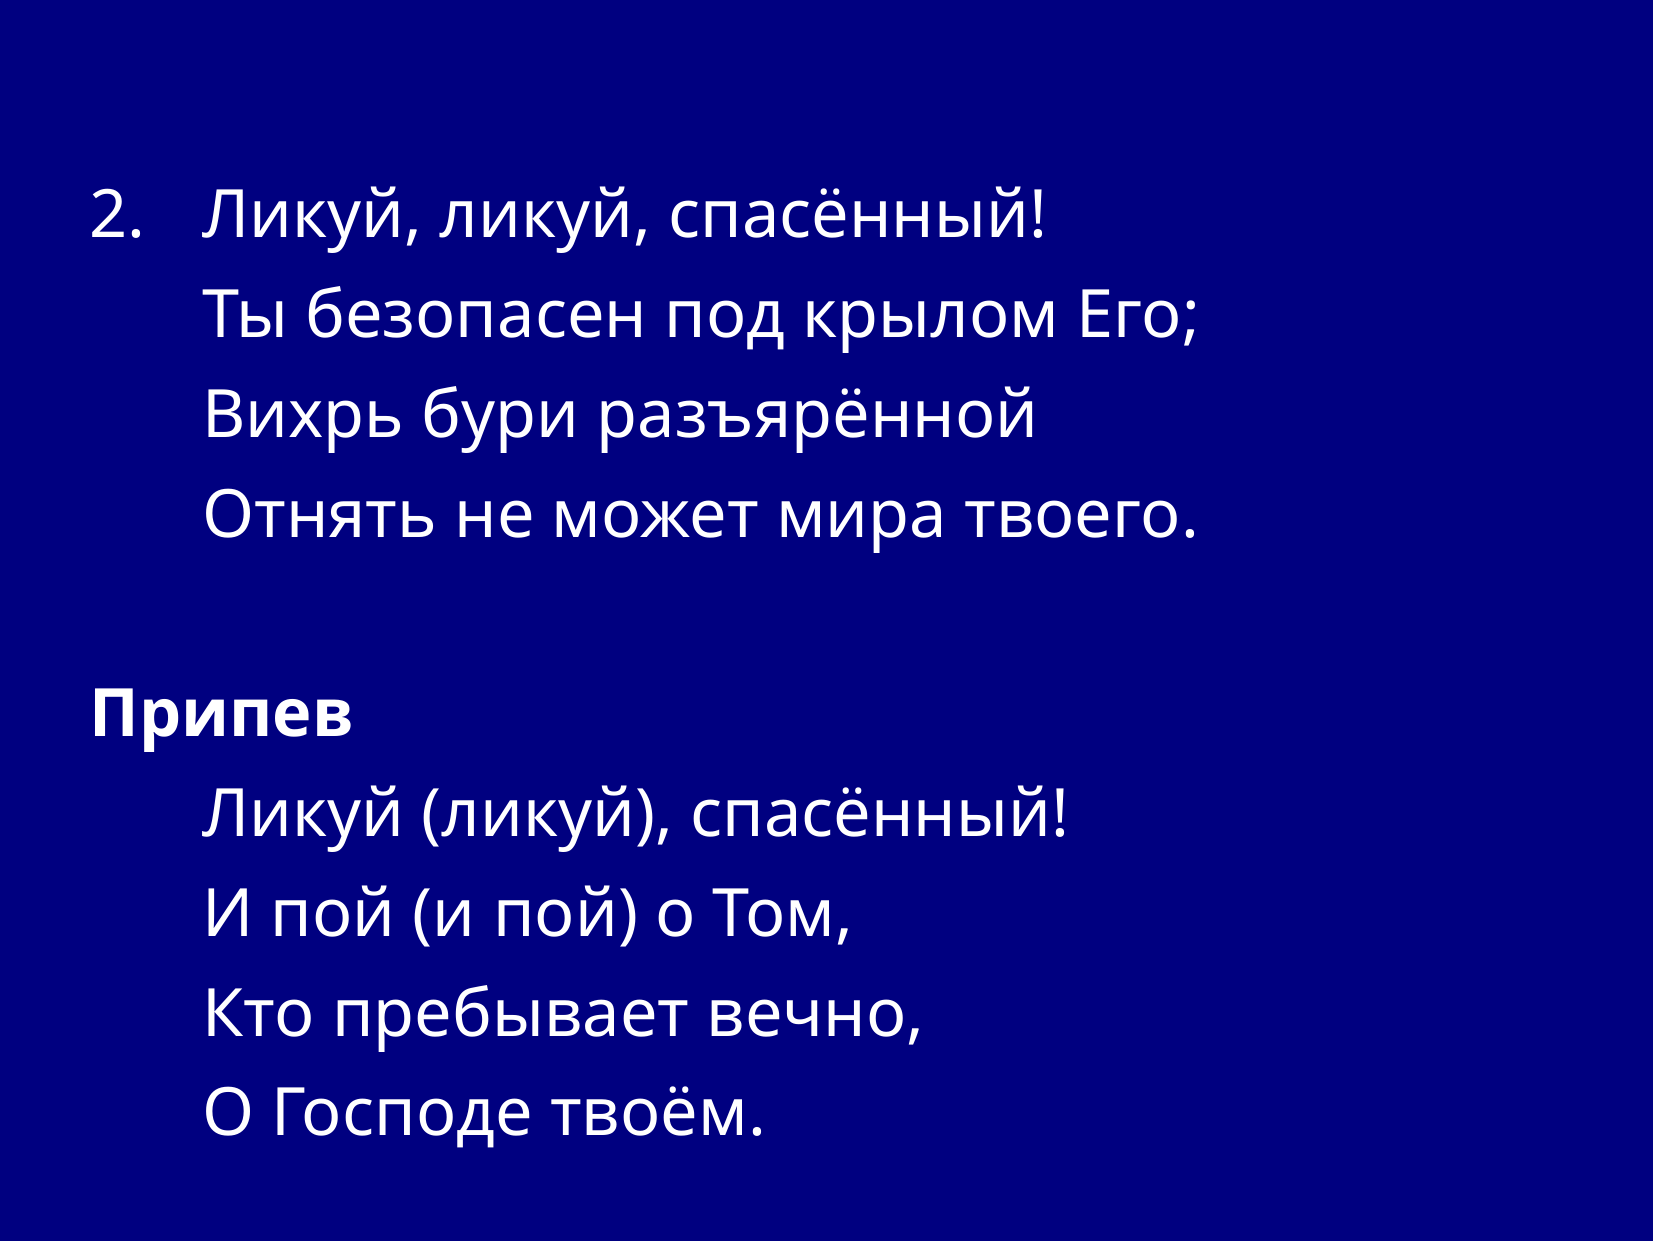

2.	Ликуй, ликуй, спасённый!
	Ты безопасен под крылом Его;
	Вихрь бури разъярённой
	Отнять не может мира твоего.
Припев
	Ликуй (ликуй), спасённый!
	И пой (и пой) о Том,
	Кто пребывает вечно,
	О Господе твоём.